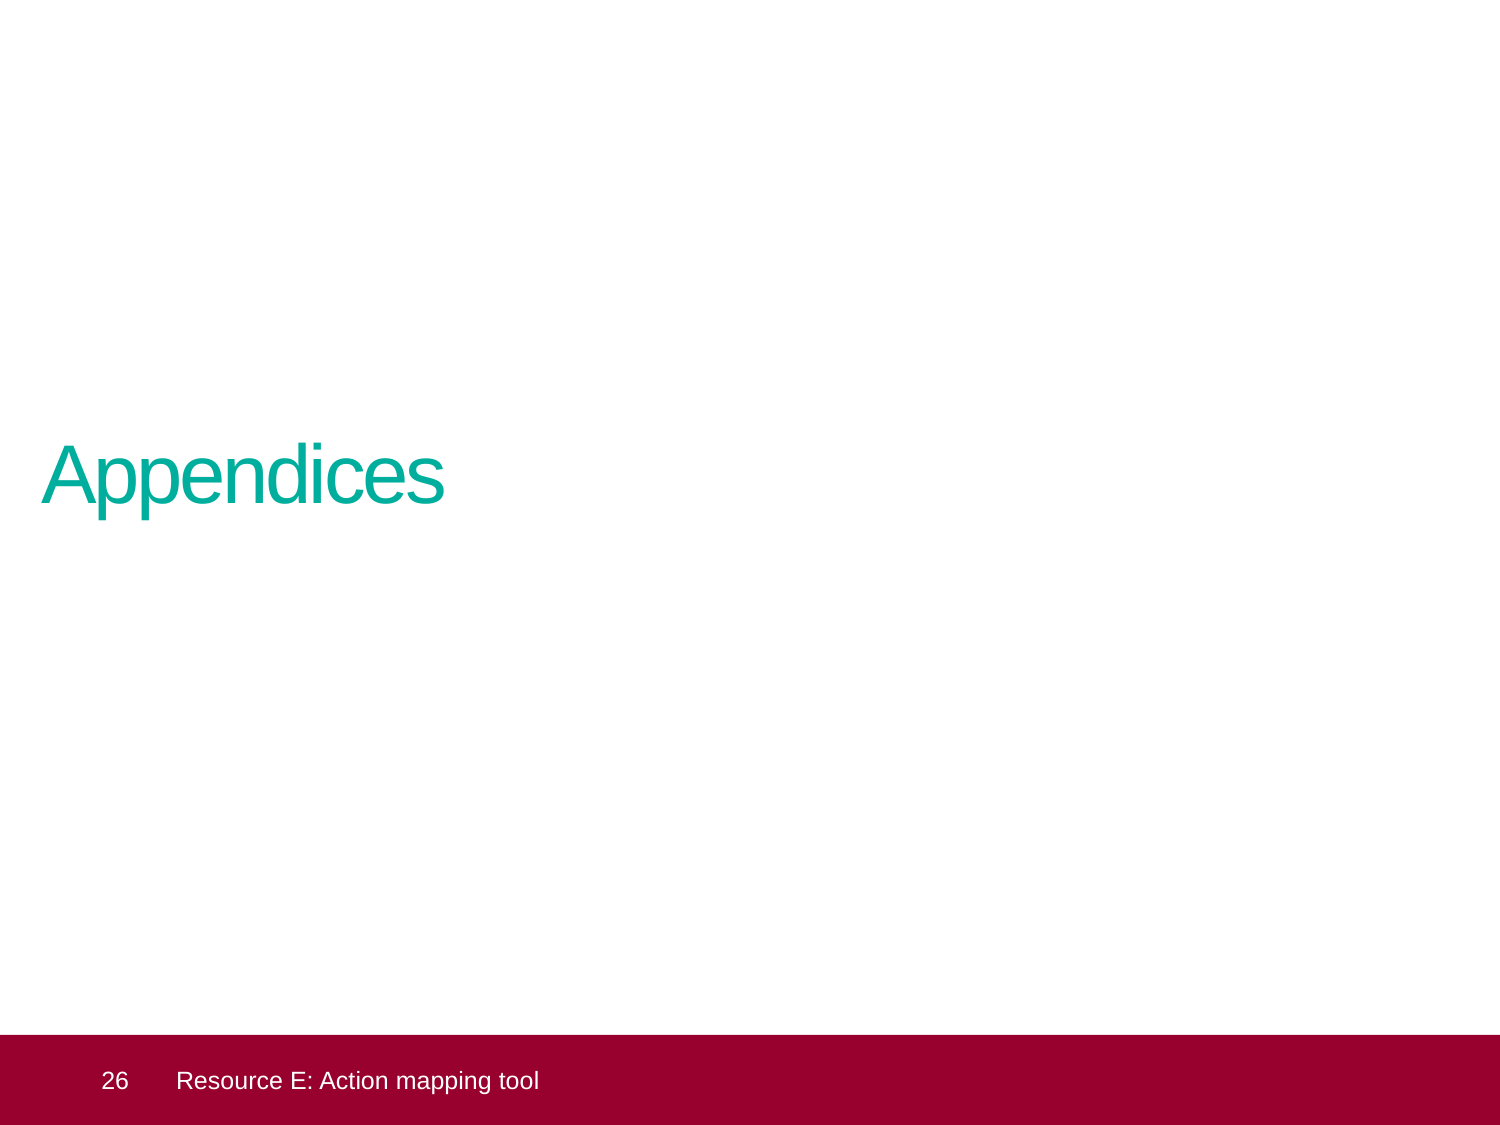

# Appendices
Resource E: Action mapping tool